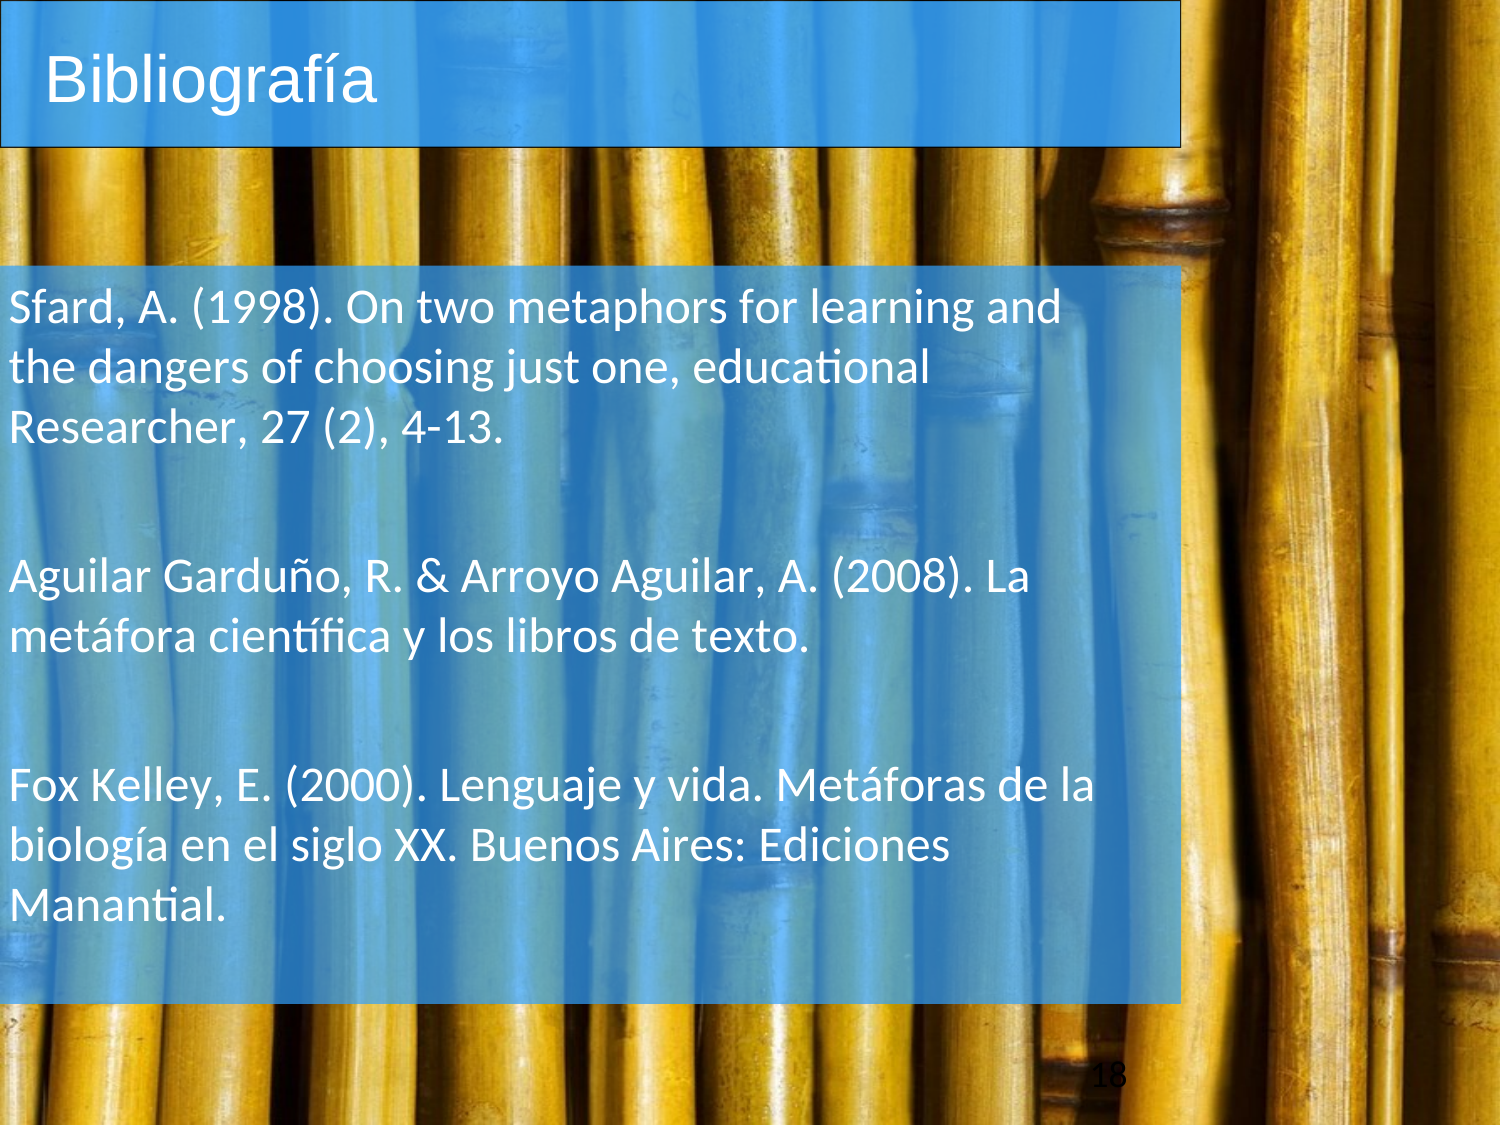

# Bibliografía
Sfard, A. (1998). On two metaphors for learning and the dangers of choosing just one, educational Researcher, 27 (2), 4-13.
Aguilar Garduño, R. & Arroyo Aguilar, A. (2008). La metáfora científica y los libros de texto.
Fox Kelley, E. (2000). Lenguaje y vida. Metáforas de la biología en el siglo XX. Buenos Aires: Ediciones Manantial.
18